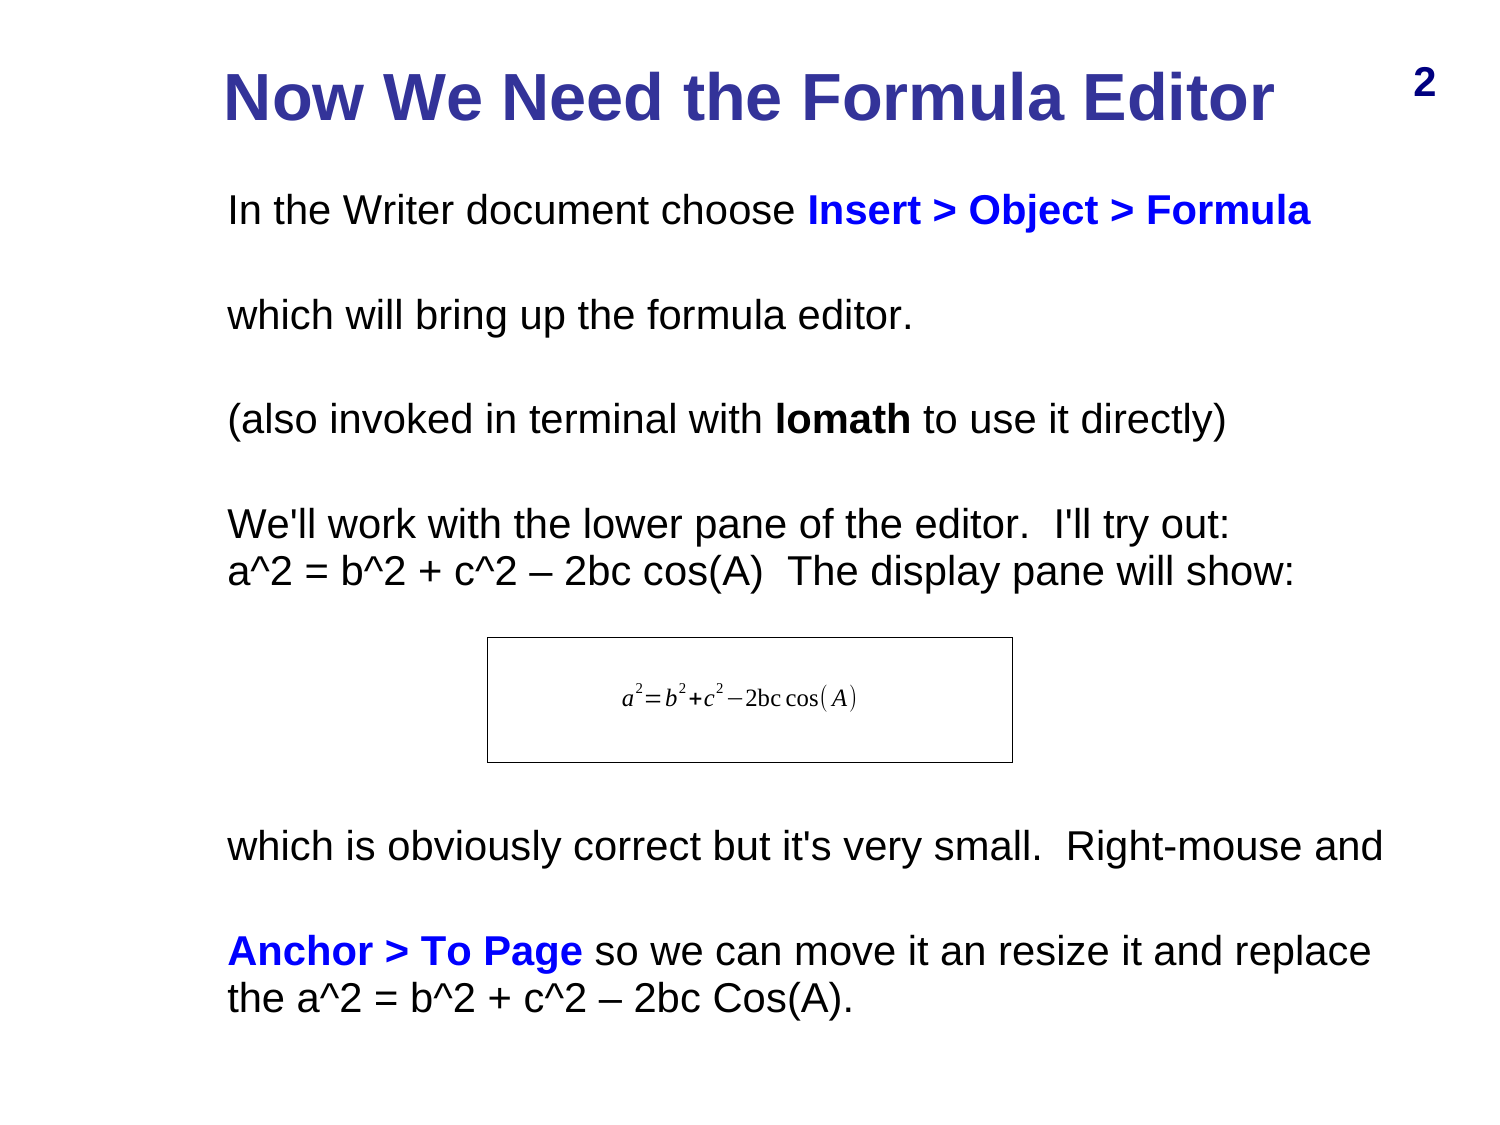

# Now We Need the Formula Editor
2
In the Writer document choose Insert > Object > Formula
which will bring up the formula editor.
(also invoked in terminal with lomath to use it directly)
We'll work with the lower pane of the editor. I'll try out:
a^2 = b^2 + c^2 – 2bc cos(A) The display pane will show:
which is obviously correct but it's very small. Right-mouse and
Anchor > To Page so we can move it an resize it and replace
the a^2 = b^2 + c^2 – 2bc Cos(A).